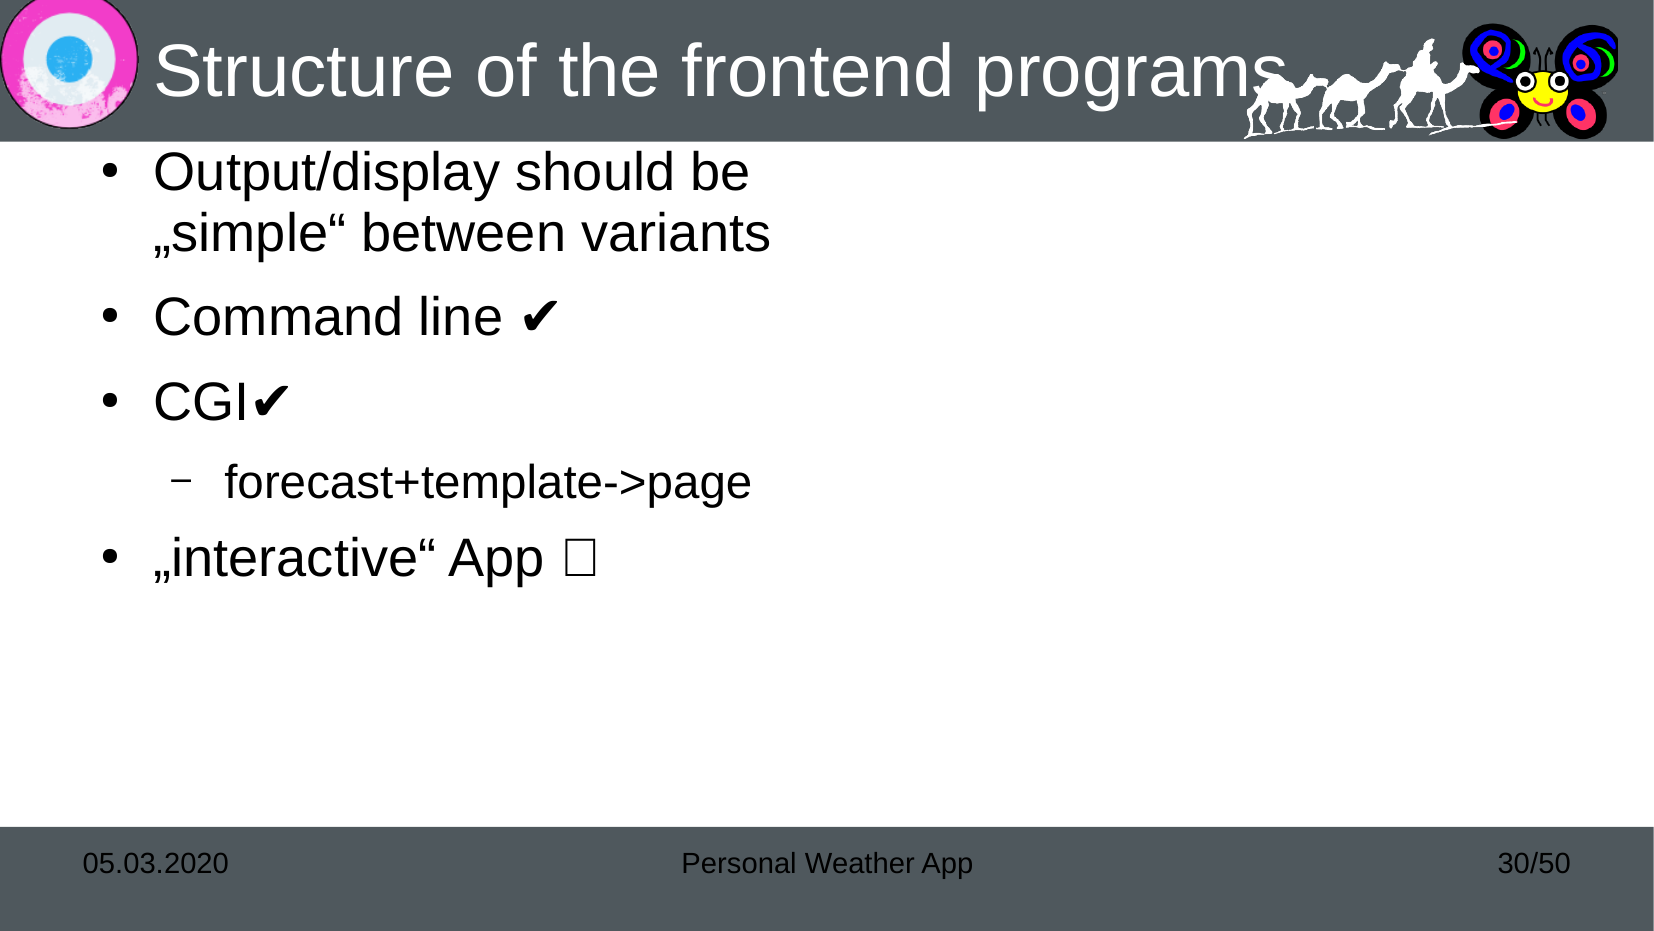

# Structure of the frontend programs
Output/display should be „simple“ between variants
Command line ✔
CGI✔
forecast+template->page
„interactive“ App 🤔
08. März 2019
30